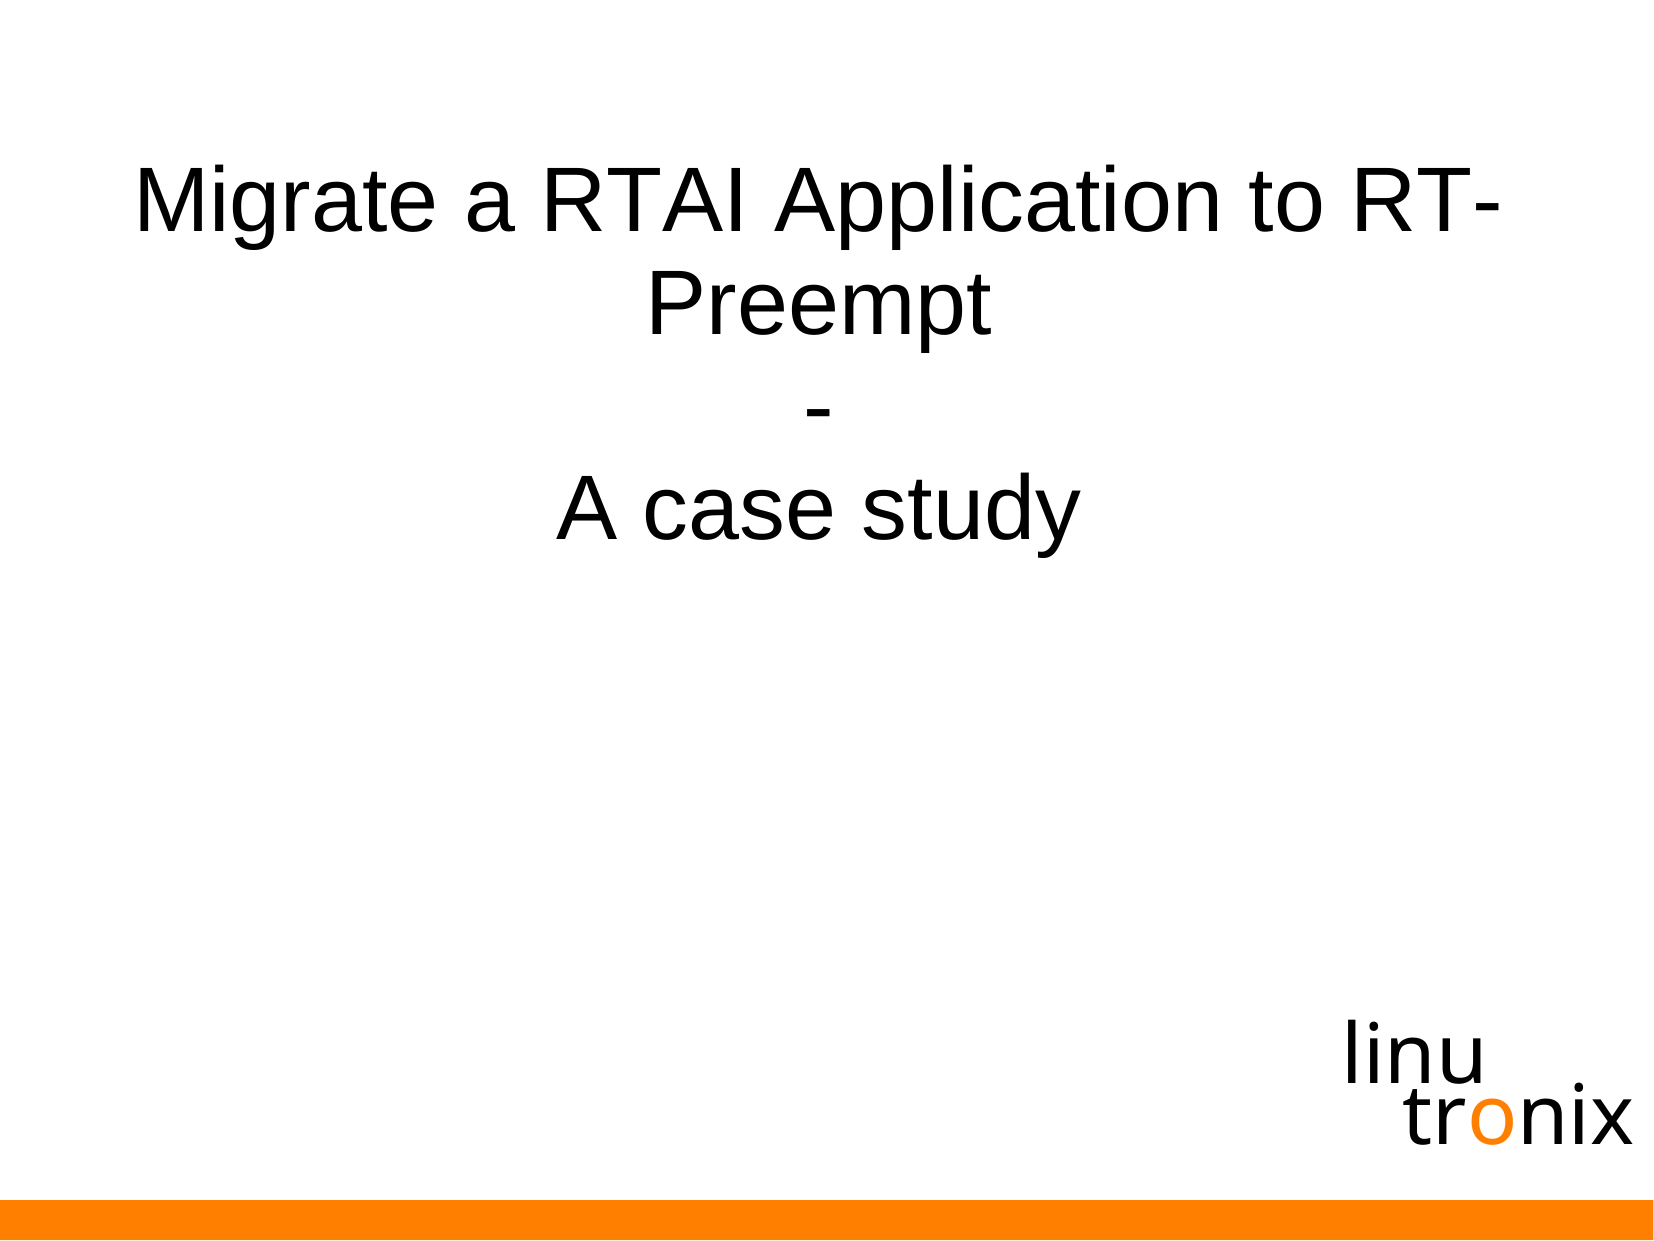

# Migrate a RTAI Application to RT-Preempt - A case study
linu
tronix